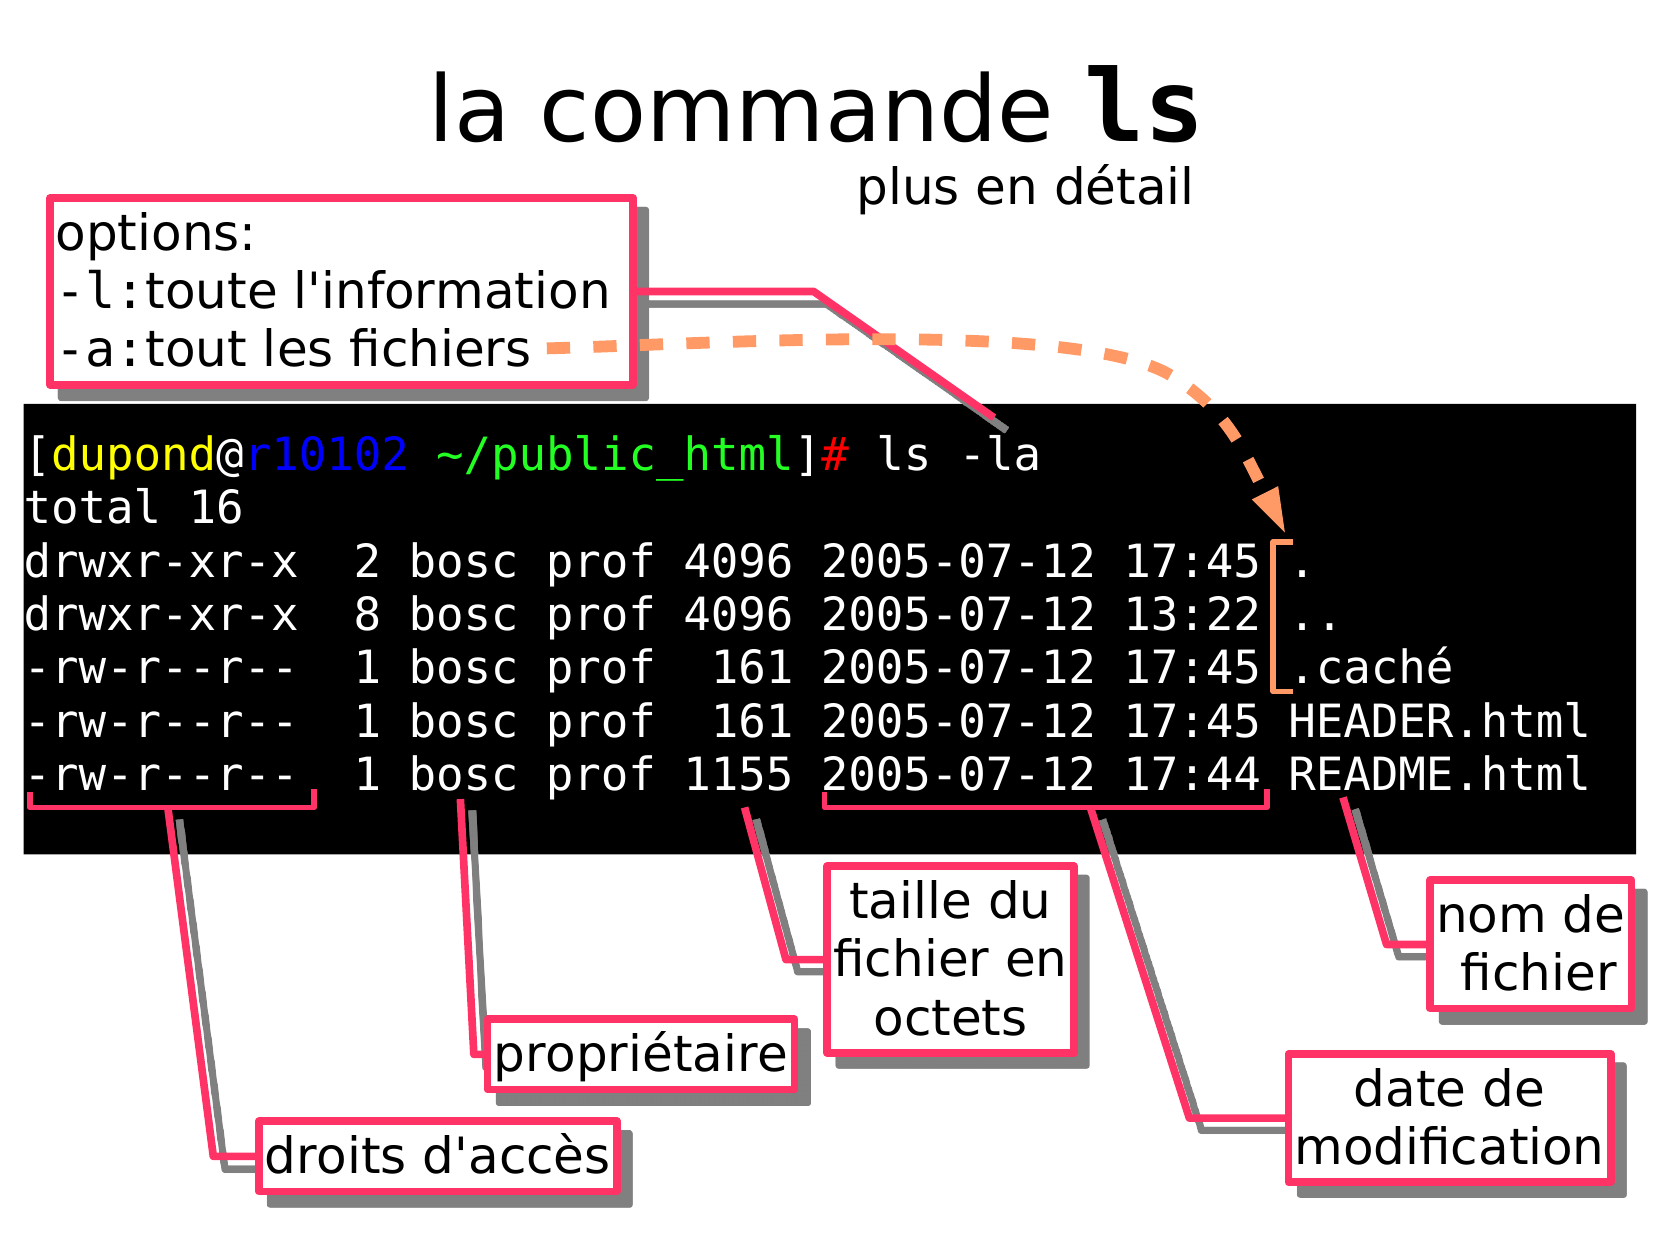

# la commande ls
plus en détail
[dupond@r10102 ~/public_html]# ls -la
total 16
drwxr-xr-x 2 bosc prof 4096 2005-07-12 17:45 .
drwxr-xr-x 8 bosc prof 4096 2005-07-12 13:22 ..
-rw-r--r-- 1 bosc prof 161 2005-07-12 17:45 .caché
-rw-r--r-- 1 bosc prof 161 2005-07-12 17:45 HEADER.html
-rw-r--r-- 1 bosc prof 1155 2005-07-12 17:44 README.html